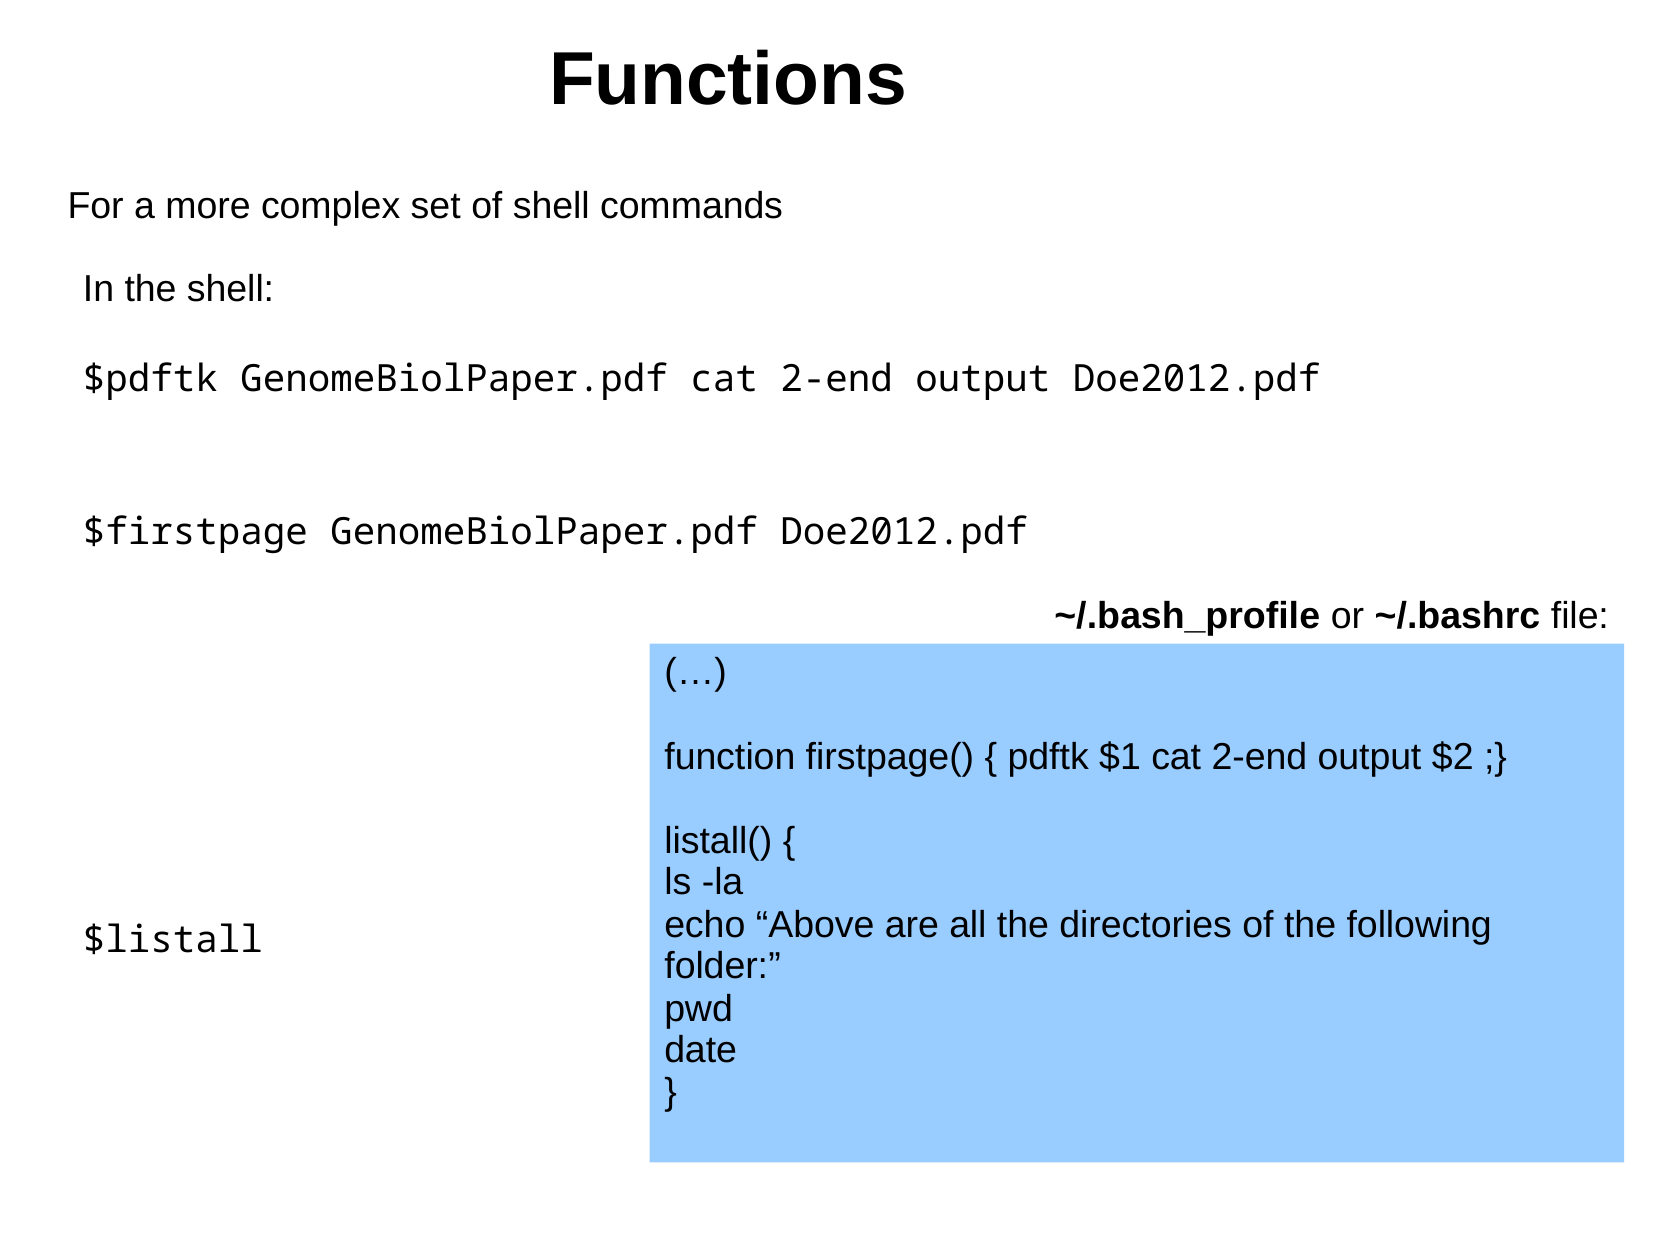

Functions
For a more complex set of shell commands
In the shell:
$pdftk GenomeBiolPaper.pdf cat 2-end output Doe2012.pdf
$firstpage GenomeBiolPaper.pdf Doe2012.pdf
$listall
 ~/.bash_profile or ~/.bashrc file:
(…)
function firstpage() { pdftk $1 cat 2-end output $2 ;}
listall() {
ls -la
echo “Above are all the directories of the following folder:”
pwd
date
}